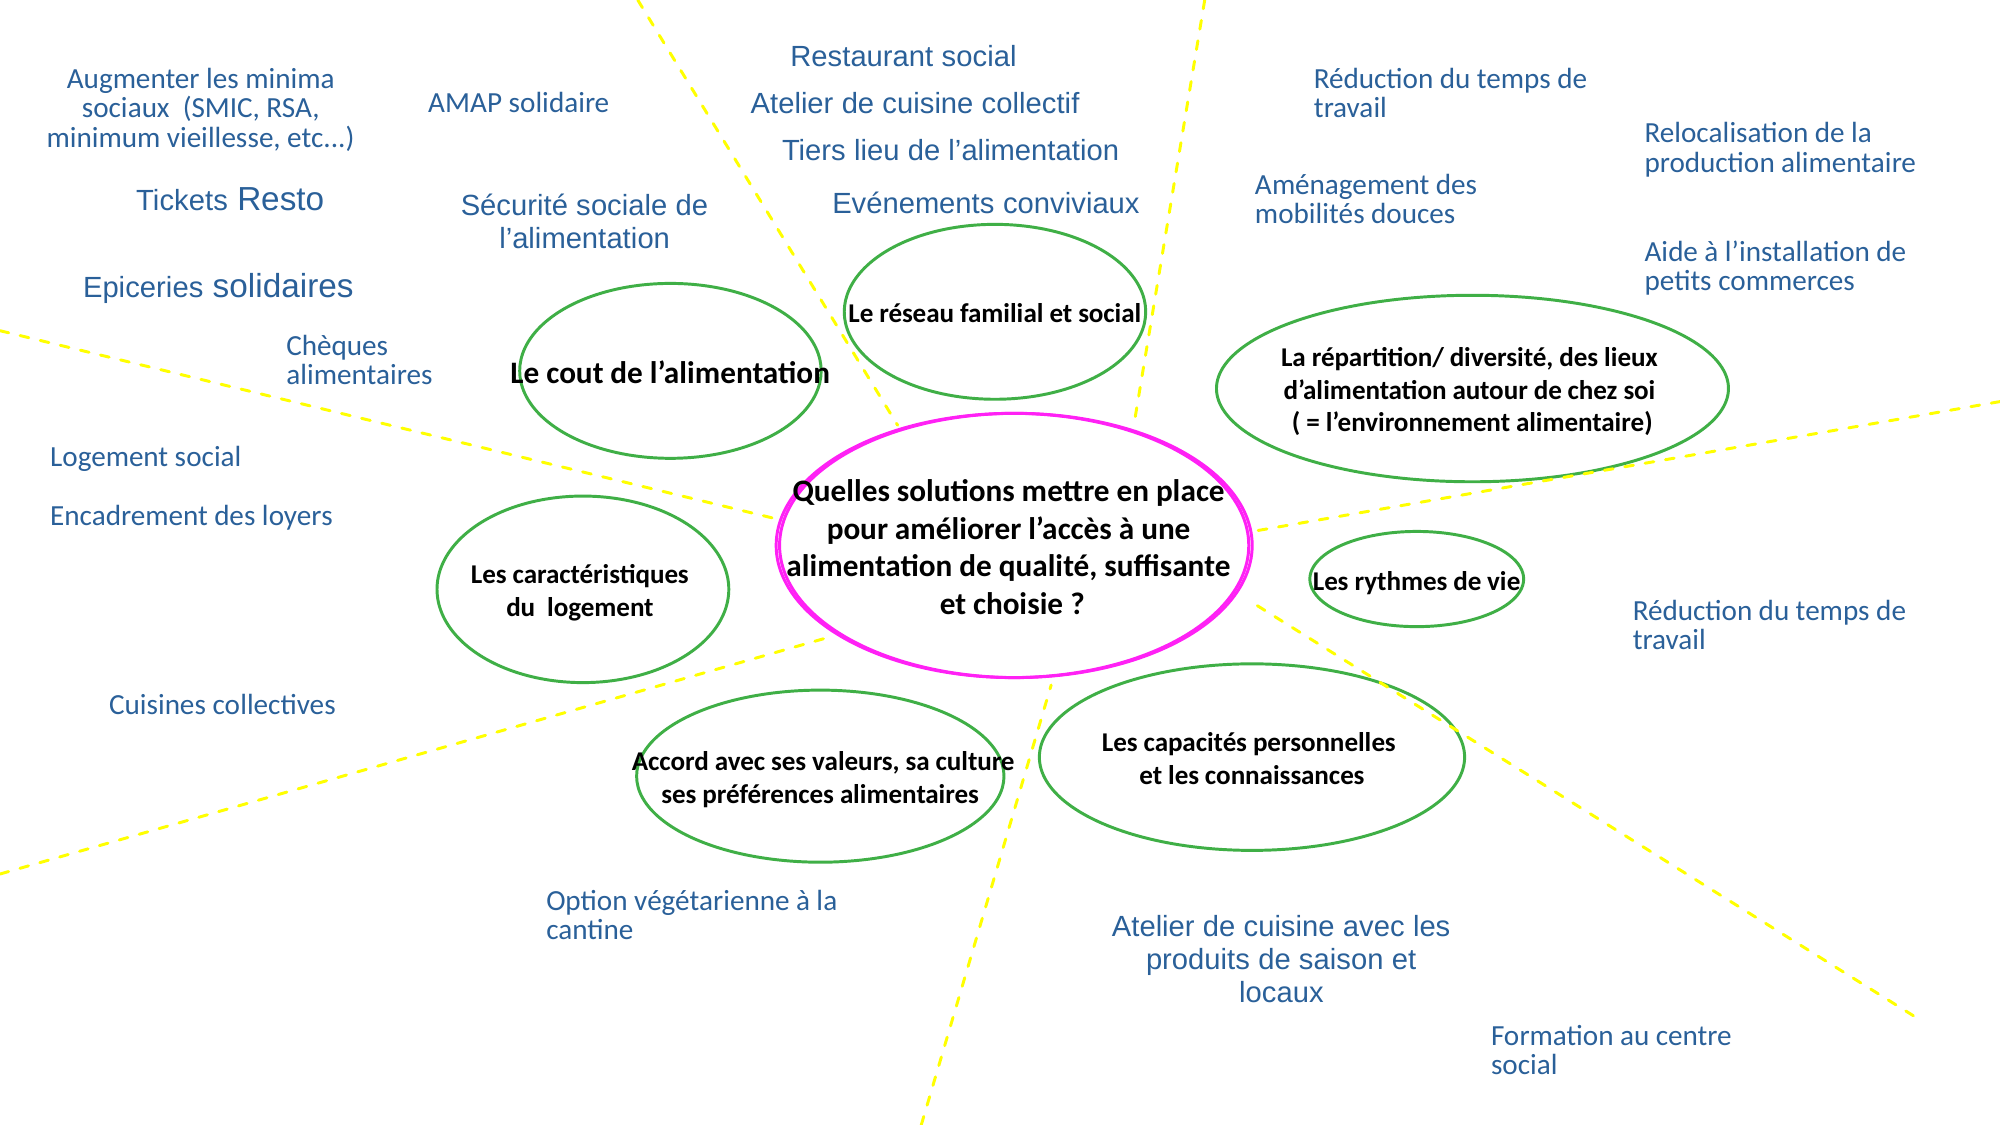

Restaurant social
Atelier de cuisine collectif
Augmenter les minima sociaux (SMIC, RSA, minimum vieillesse, etc...)
Réduction du temps de travail
AMAP solidaire
Tiers lieu de l’alimentation
Relocalisation de la production alimentaire
Evénements conviviaux
Aménagement des mobilités douces
Tickets Resto
Sécurité sociale de l’alimentation
Le réseau familial et social
Aide à l’installation de petits commerces
Epiceries solidaires
Le cout de l’alimentation
La répartition/ diversité, des lieux
d’alimentation autour de chez soi
( = l’environnement alimentaire)
Chèques alimentaires
Quelles solutions mettre en place
pour améliorer l’accès à une
alimentation de qualité, suffisante
et choisie ?
Logement social
Encadrement des loyers
Les caractéristiques
du logement
Les rythmes de vie
Réduction du temps de travail
Les capacités personnelles
et les connaissances
Cuisines collectives
 Accord avec ses valeurs, sa culture
ses préférences alimentaires
Option végétarienne à la cantine
Atelier de cuisine avec les produits de saison et locaux
Formation au centre social